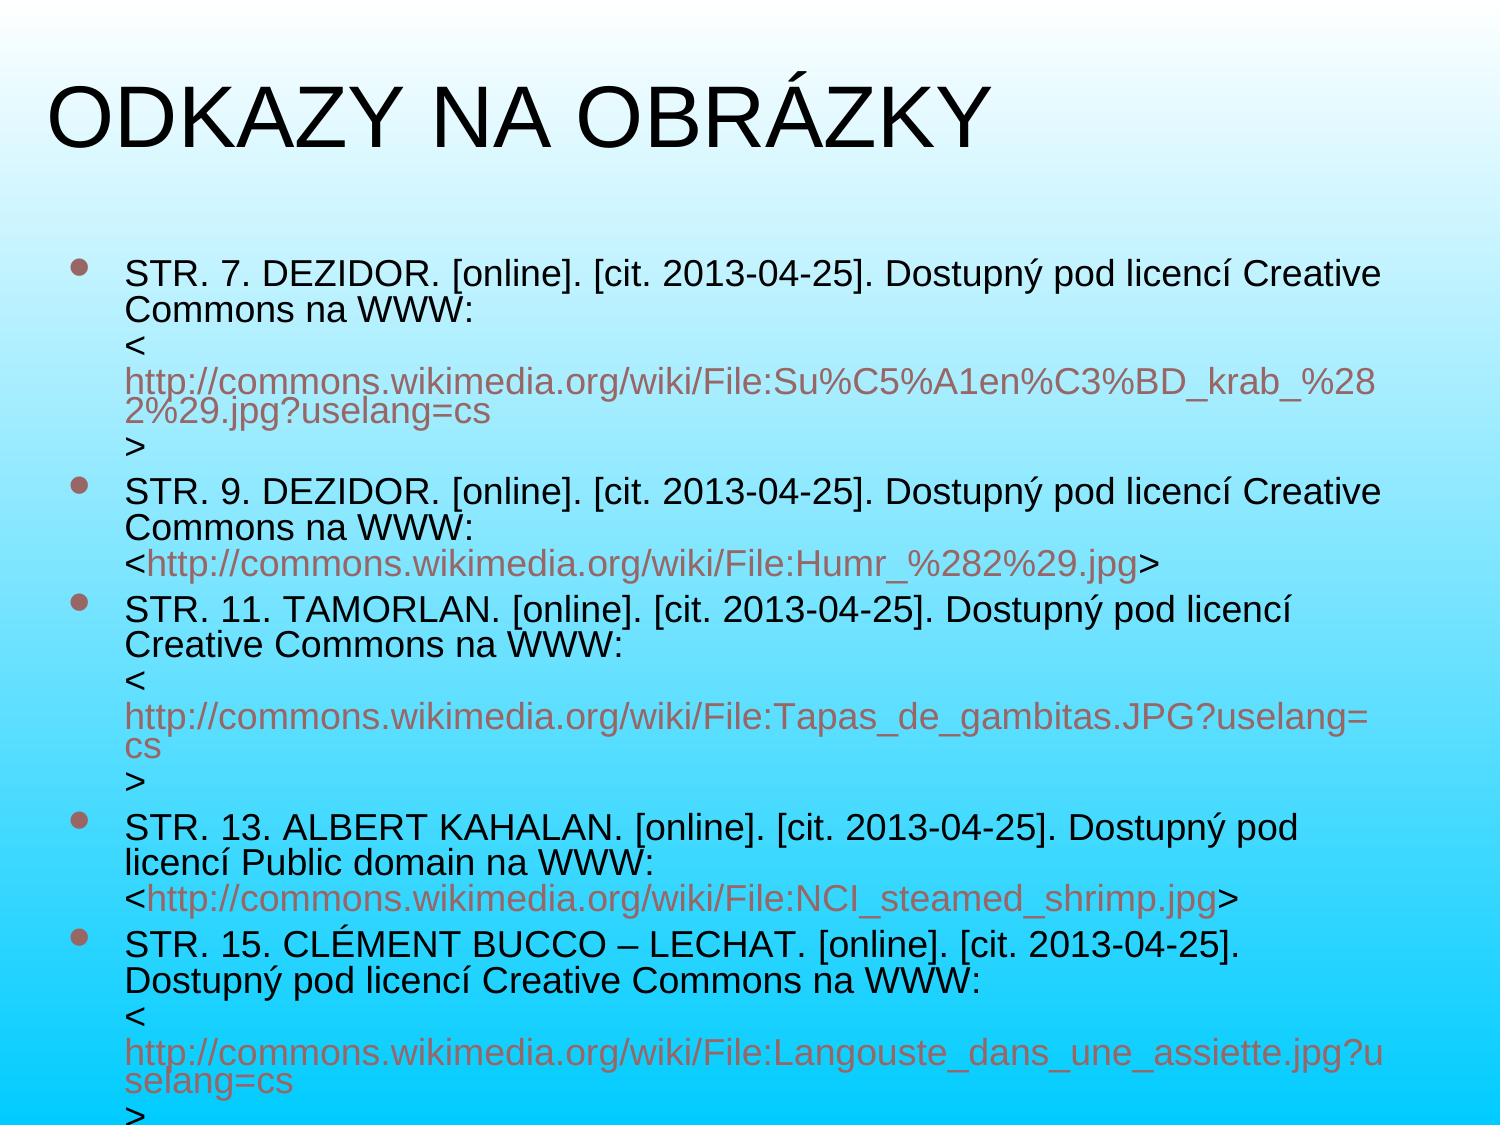

# ODKAZY NA OBRÁZKY
STR. 7. DEZIDOR. [online]. [cit. 2013-04-25]. Dostupný pod licencí Creative Commons na WWW:
<http://commons.wikimedia.org/wiki/File:Su%C5%A1en%C3%BD_krab_%282%29.jpg?uselang=cs>
STR. 9. DEZIDOR. [online]. [cit. 2013-04-25]. Dostupný pod licencí Creative Commons na WWW:
<http://commons.wikimedia.org/wiki/File:Humr_%282%29.jpg>
STR. 11. TAMORLAN. [online]. [cit. 2013-04-25]. Dostupný pod licencí Creative Commons na WWW:
<http://commons.wikimedia.org/wiki/File:Tapas_de_gambitas.JPG?uselang=cs>
STR. 13. ALBERT KAHALAN. [online]. [cit. 2013-04-25]. Dostupný pod licencí Public domain na WWW:
<http://commons.wikimedia.org/wiki/File:NCI_steamed_shrimp.jpg>
STR. 15. CLÉMENT BUCCO – LECHAT. [online]. [cit. 2013-04-25]. Dostupný pod licencí Creative Commons na WWW:
<http://commons.wikimedia.org/wiki/File:Langouste_dans_une_assiette.jpg?uselang=cs>
STR. 17. EMŐKE DÉNES. [online]. [cit. 2013-04-25]. Dostupný pod licencí Creative Commons na WWW:
<http://commons.wikimedia.org/wiki/File:Astacus_astacus_1_-_20110801.jpg?uselang=cs>